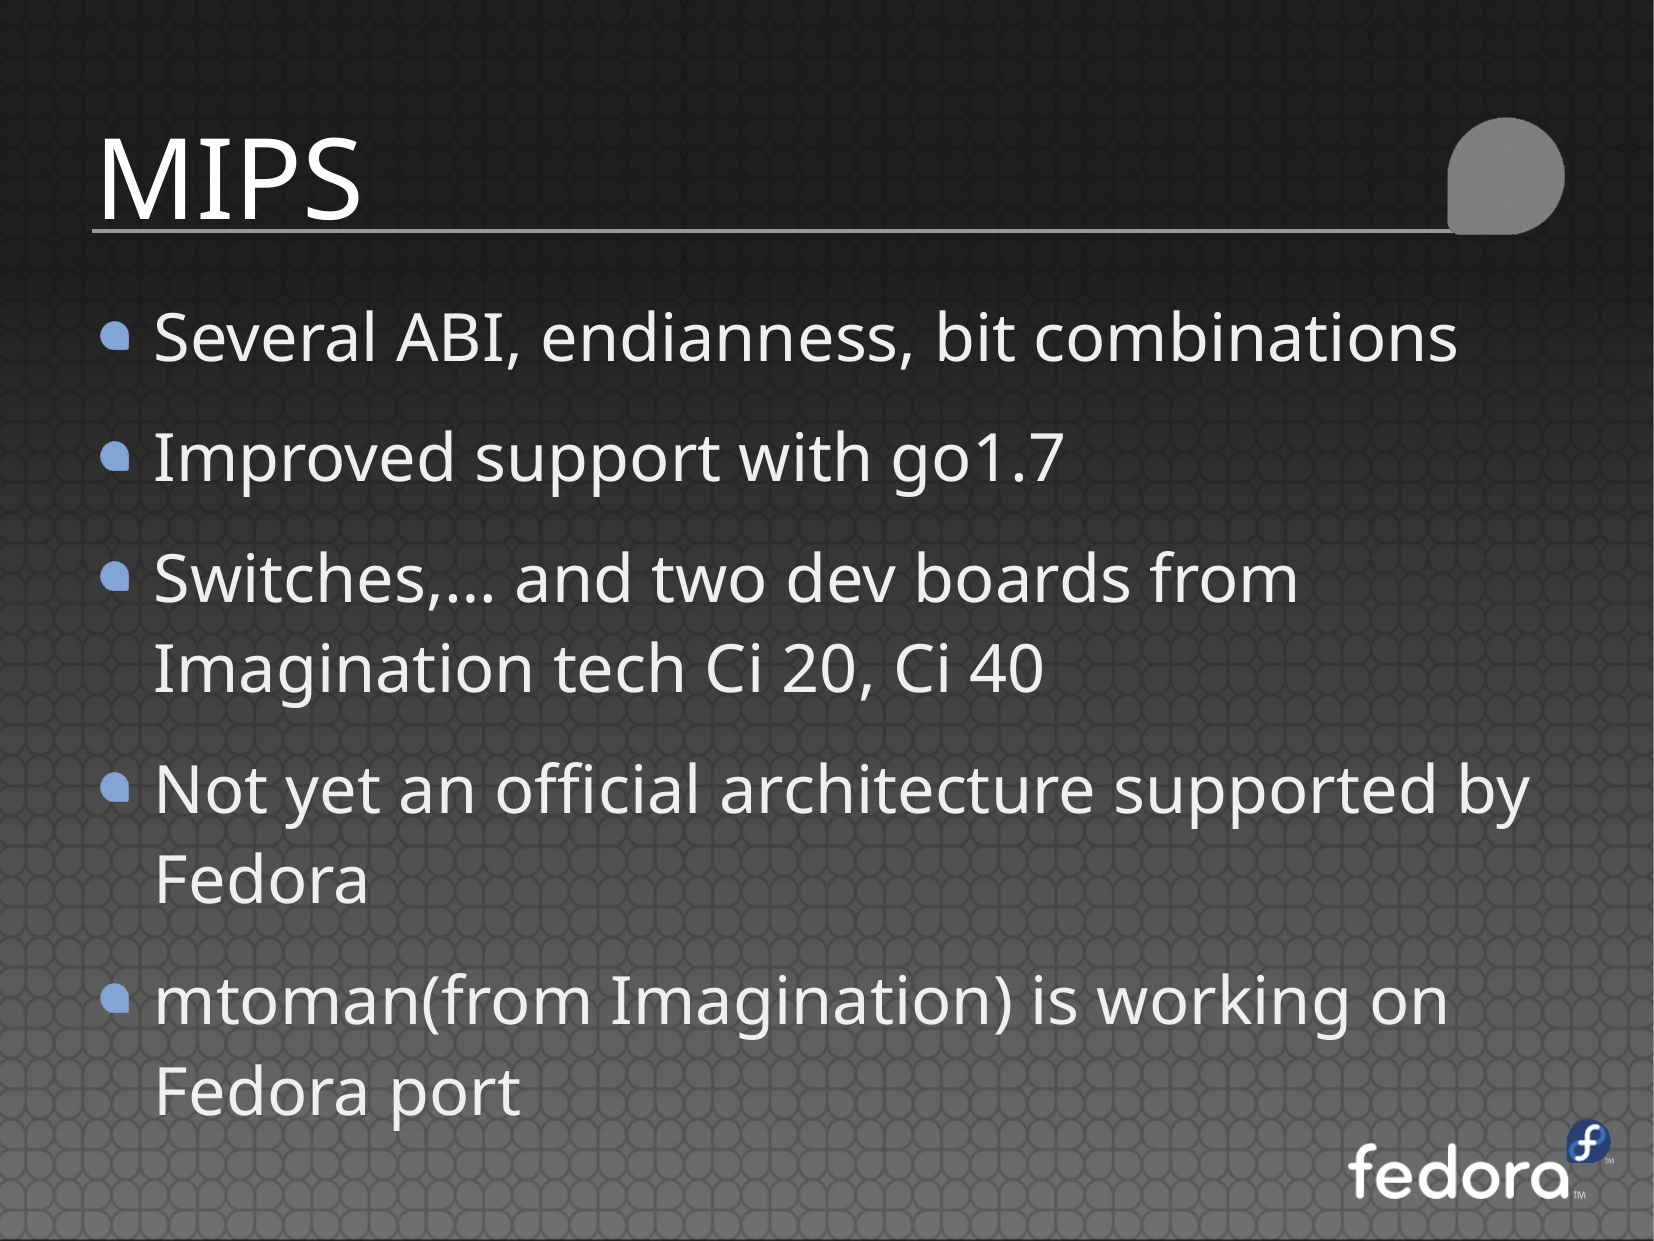

MIPS
# Several ABI, endianness, bit combinations
Improved support with go1.7
Switches,… and two dev boards from Imagination tech Ci 20, Ci 40
Not yet an official architecture supported by Fedora
mtoman(from Imagination) is working on Fedora port